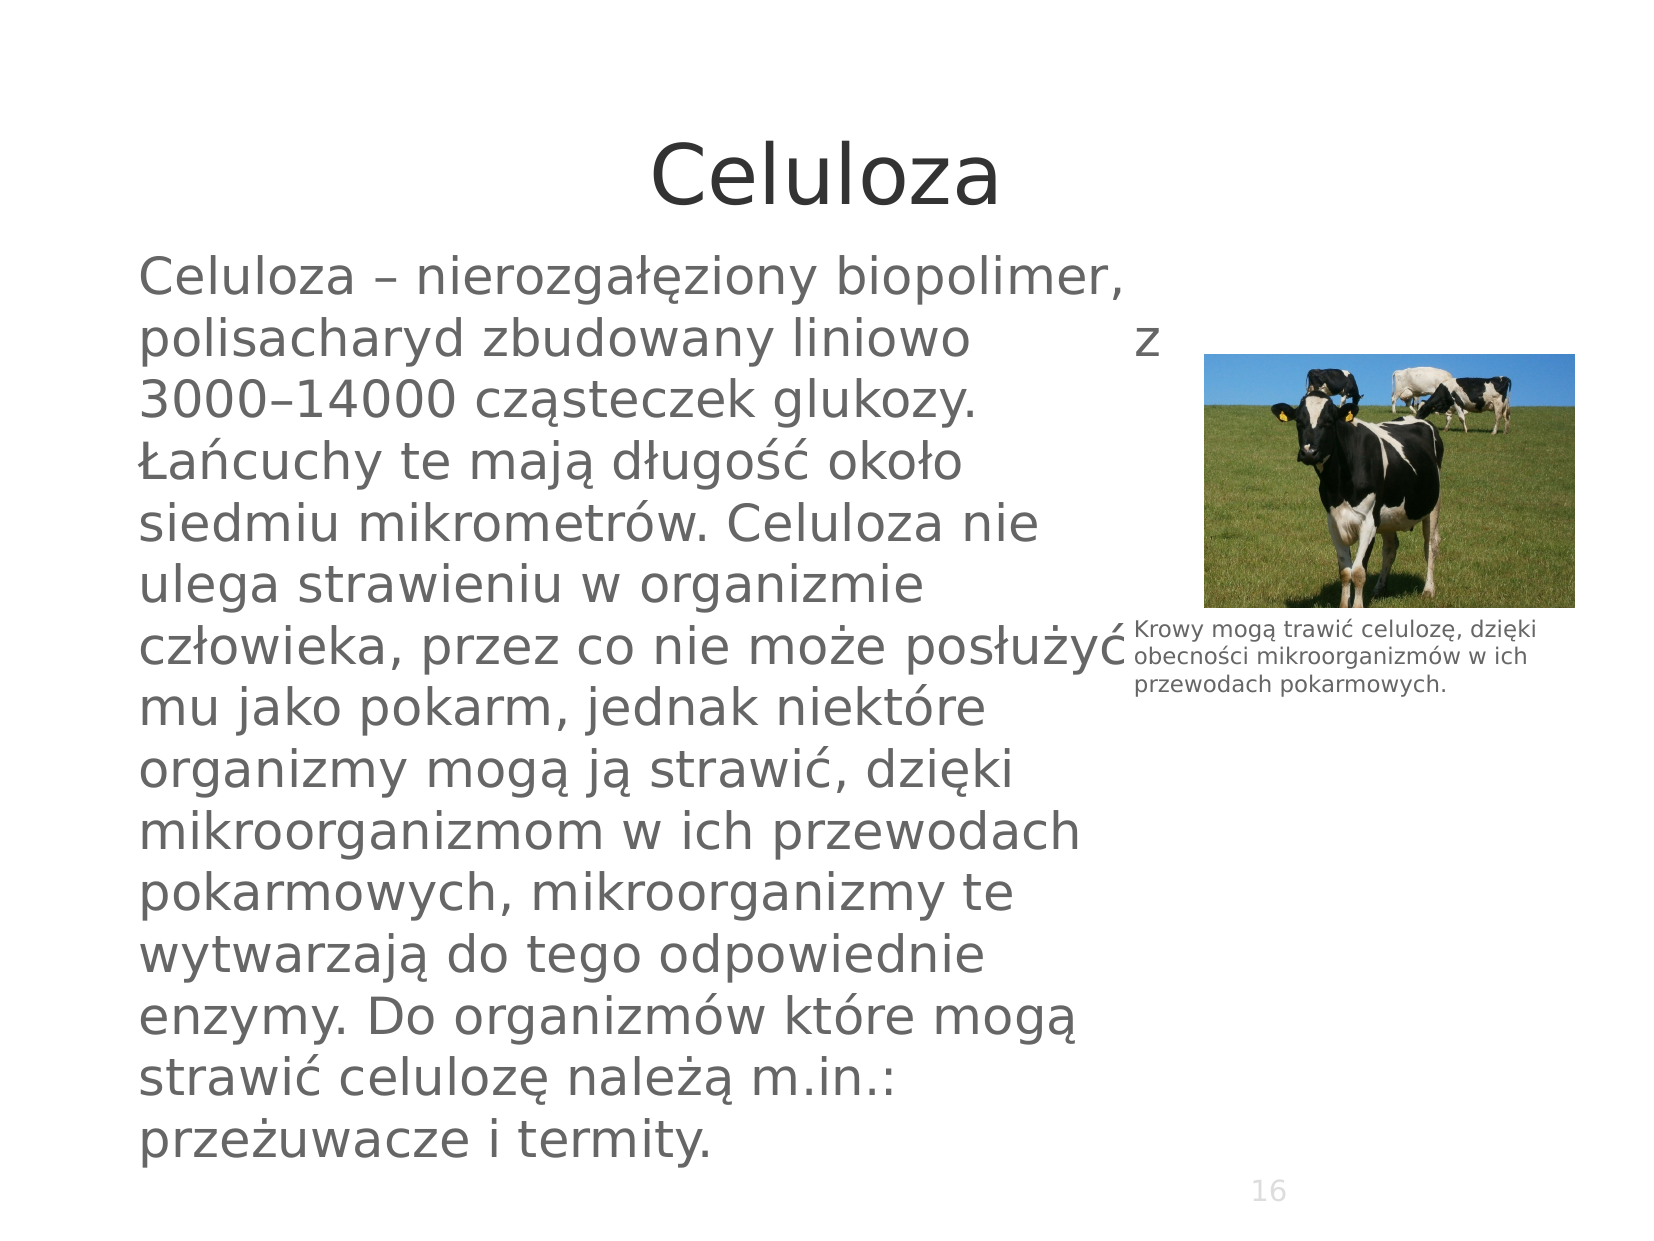

# Celuloza
Celuloza – nierozgałęziony biopolimer, polisacharyd zbudowany liniowo z 3000–14000 cząsteczek glukozy. Łańcuchy te mają długość około siedmiu mikrometrów. Celuloza nie ulega strawieniu w organizmie człowieka, przez co nie może posłużyć mu jako pokarm, jednak niektóre organizmy mogą ją strawić, dzięki mikroorganizmom w ich przewodach pokarmowych, mikroorganizmy te wytwarzają do tego odpowiednie enzymy. Do organizmów które mogą strawić celulozę należą m.in.: przeżuwacze i termity.
Krowy mogą trawić celulozę, dzięki obecności mikroorganizmów w ich przewodach pokarmowych.